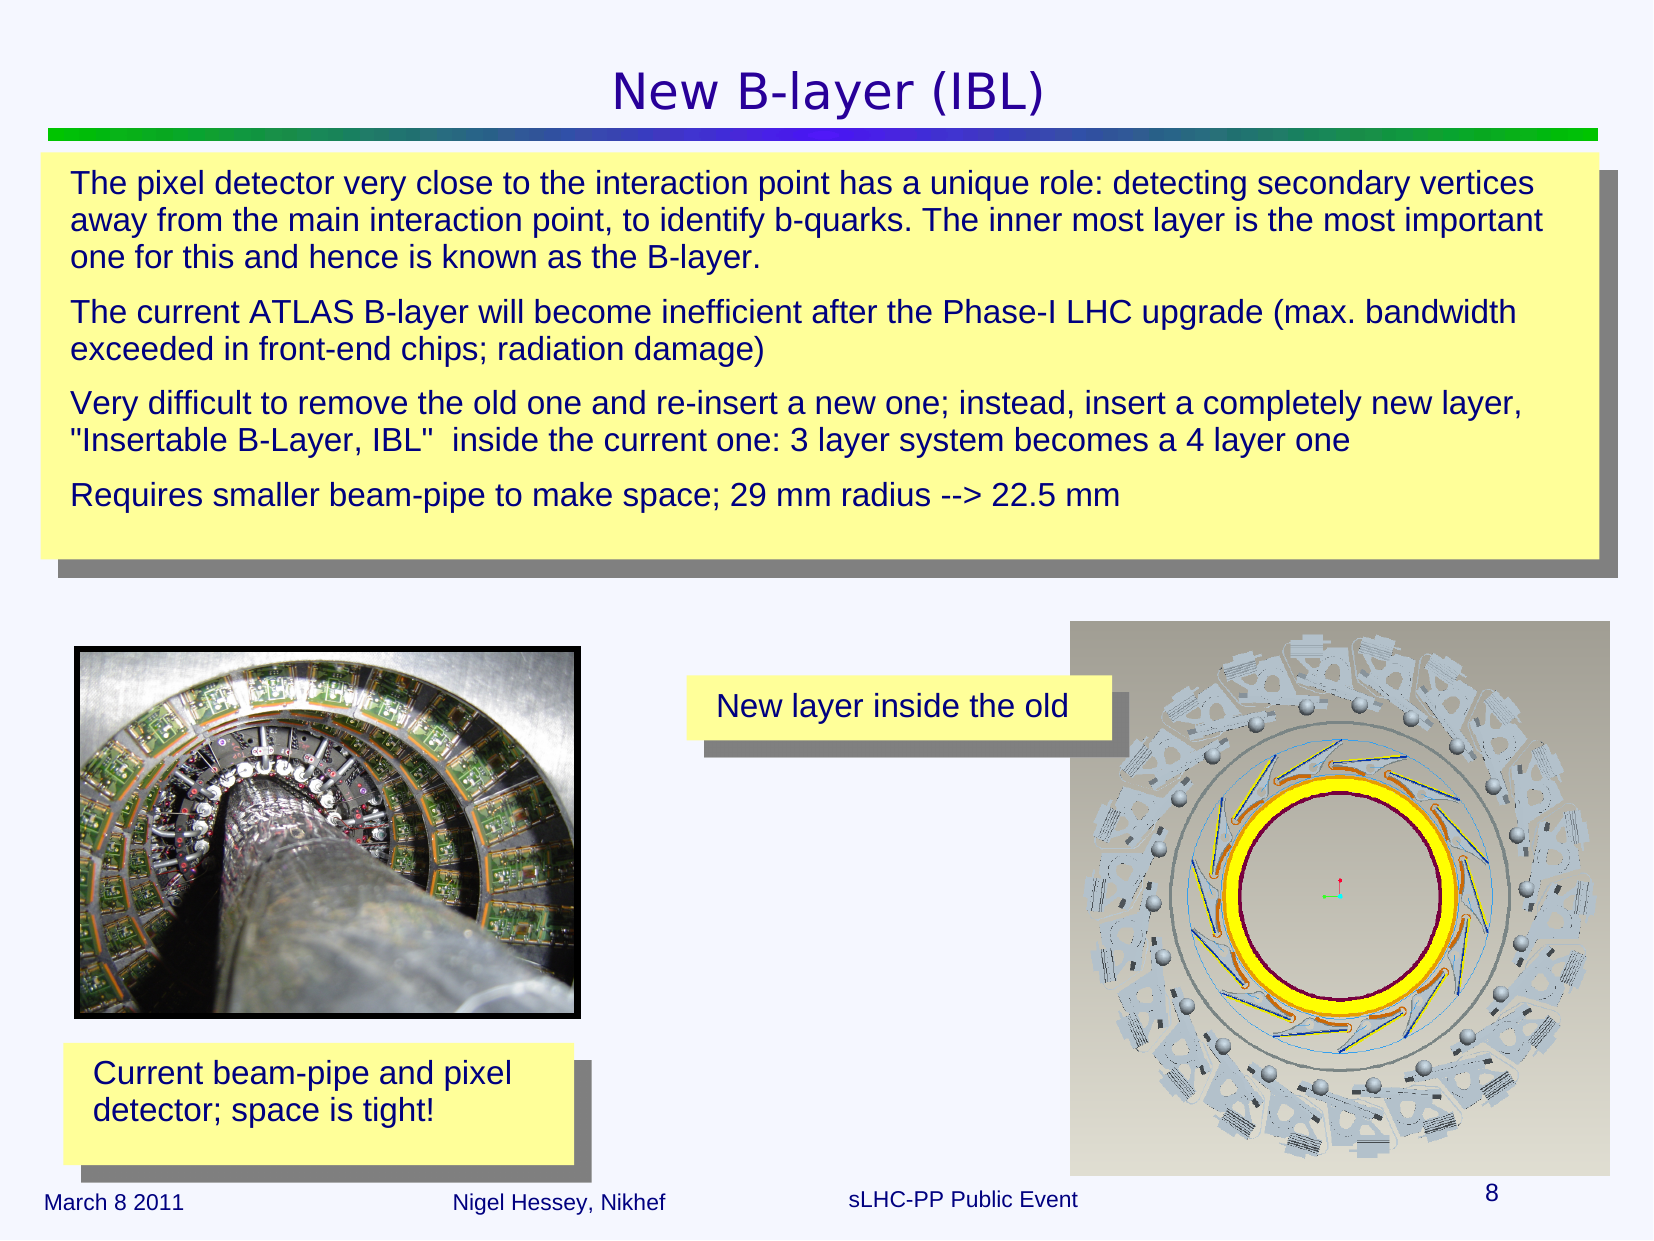

# New B-layer (IBL)
The pixel detector very close to the interaction point has a unique role: detecting secondary vertices away from the main interaction point, to identify b-quarks. The inner most layer is the most important one for this and hence is known as the B-layer.
The current ATLAS B-layer will become inefficient after the Phase-I LHC upgrade (max. bandwidth exceeded in front-end chips; radiation damage)
Very difficult to remove the old one and re-insert a new one; instead, insert a completely new layer, "Insertable B-Layer, IBL" inside the current one: 3 layer system becomes a 4 layer one
Requires smaller beam-pipe to make space; 29 mm radius --> 22.5 mm
New layer inside the old
Current beam-pipe and pixel detector; space is tight!